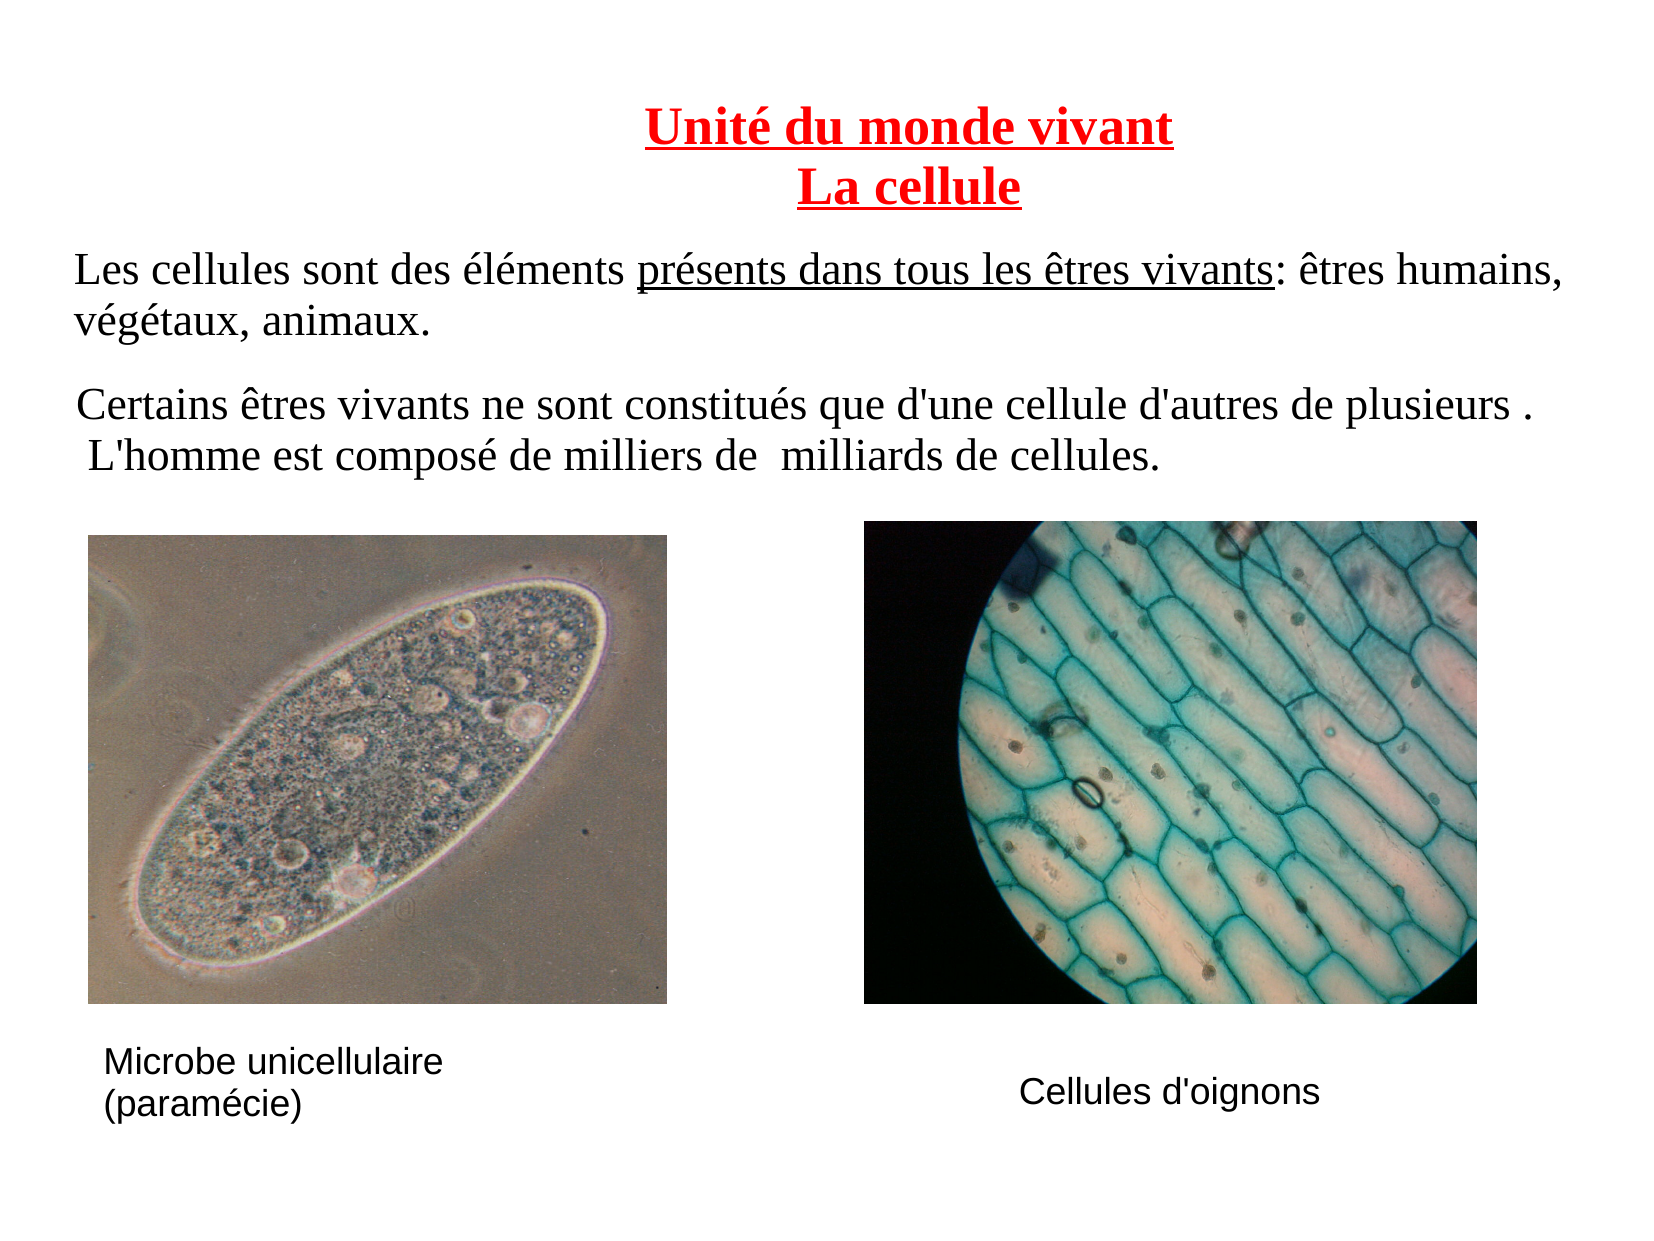

Unité du monde vivant
La cellule
Les cellules sont des éléments présents dans tous les êtres vivants: êtres humains, végétaux, animaux.
Certains êtres vivants ne sont constitués que d'une cellule d'autres de plusieurs .
 L'homme est composé de milliers de milliards de cellules.
Microbe unicellulaire (paramécie)
Cellules d'oignons